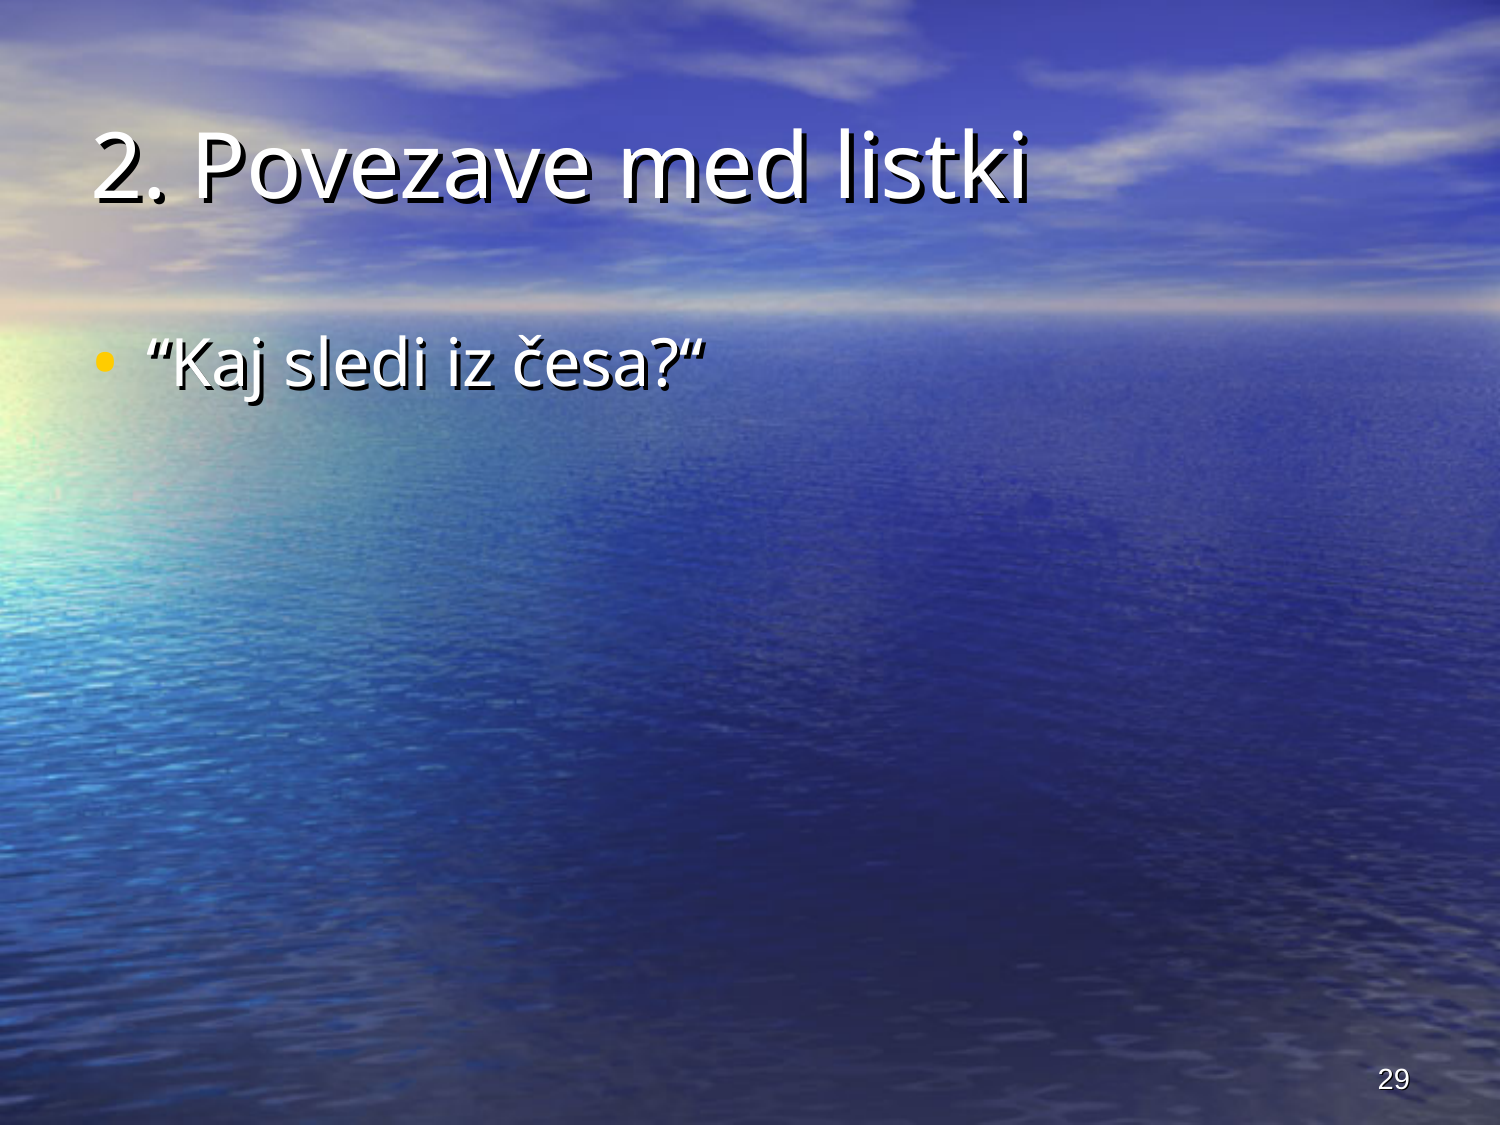

# 2. Povezave med listki
“Kaj sledi iz česa?“